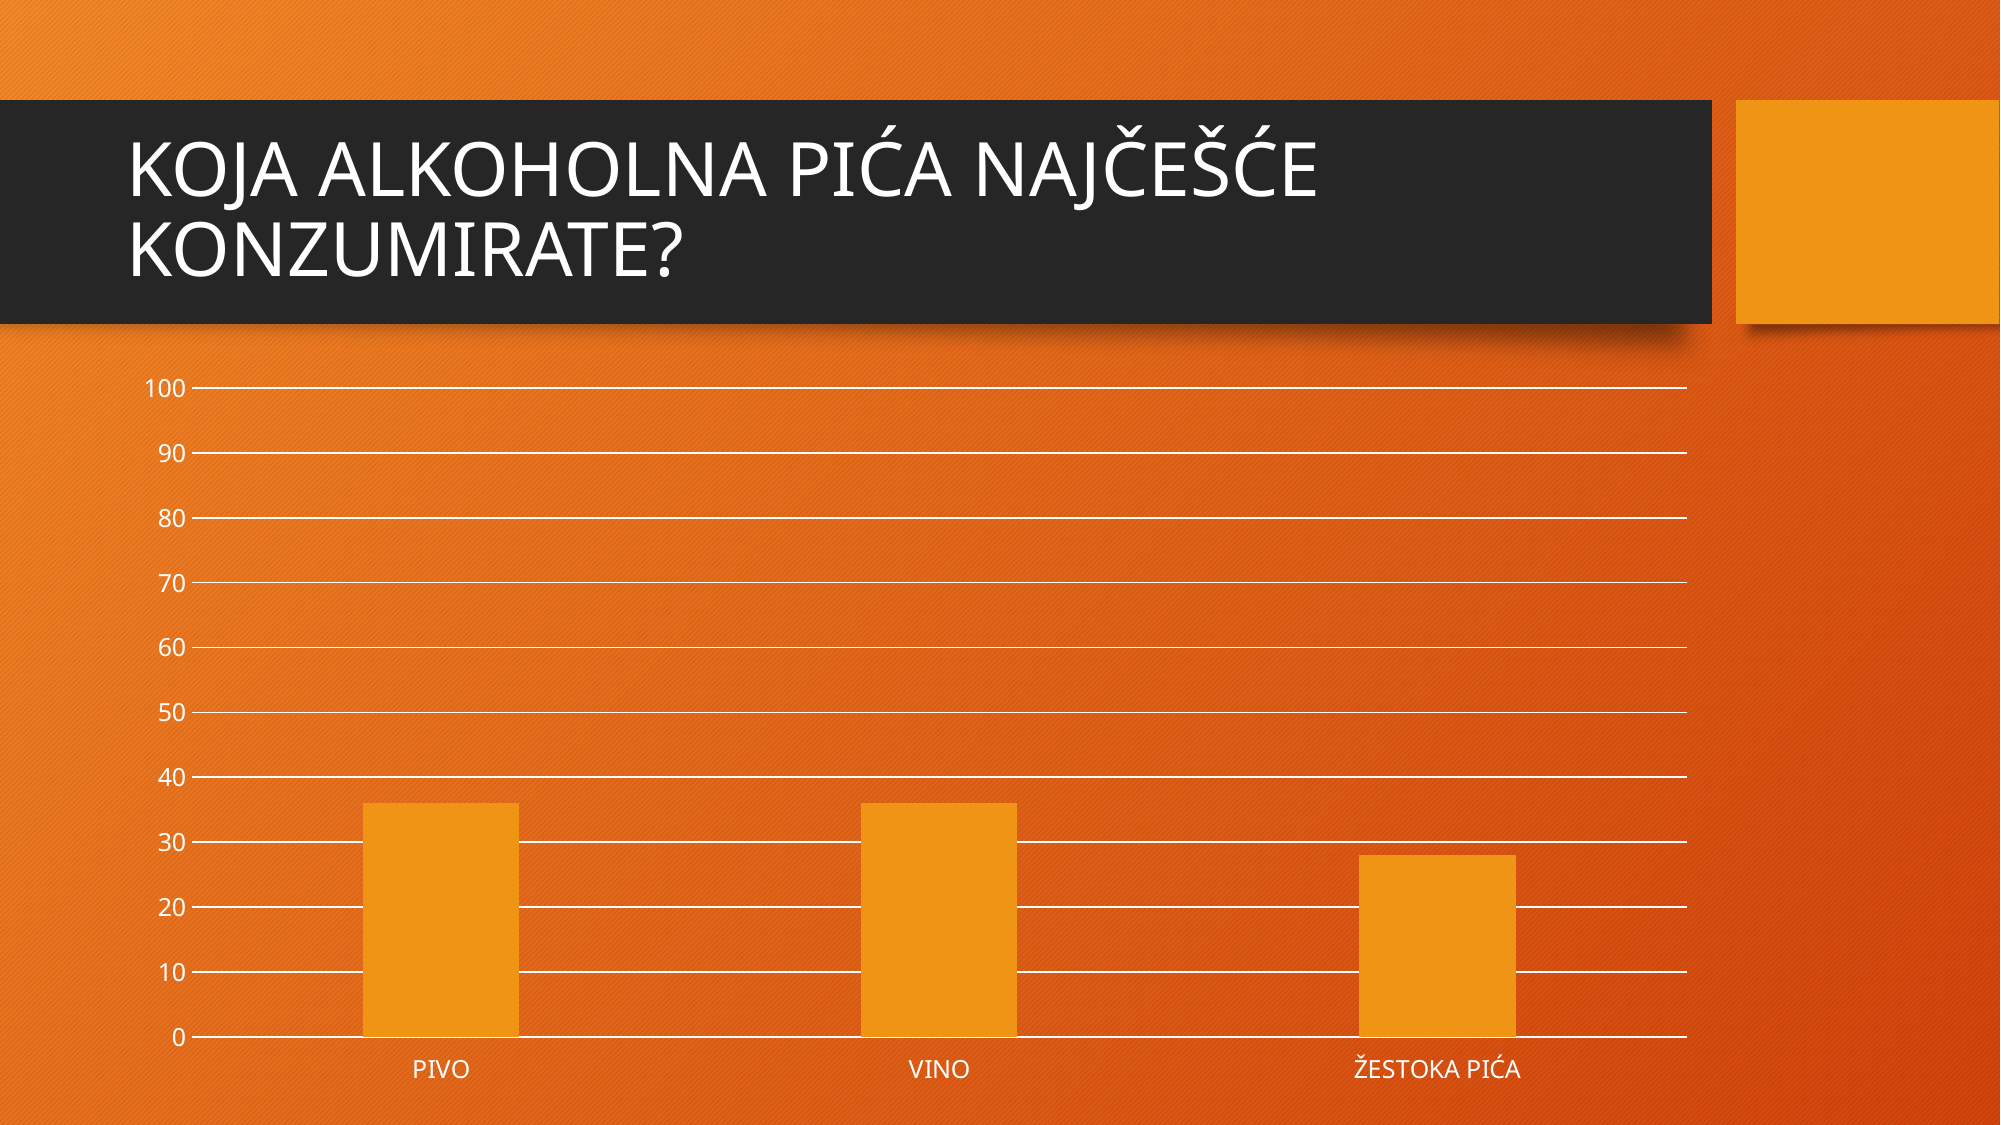

# KOJA ALKOHOLNA PIĆA NAJČEŠĆE KONZUMIRATE?
### Chart
| Category | Skup 1 |
|---|---|
| PIVO | 36.0 |
| VINO | 36.0 |
| ŽESTOKA PIĆA | 28.0 |